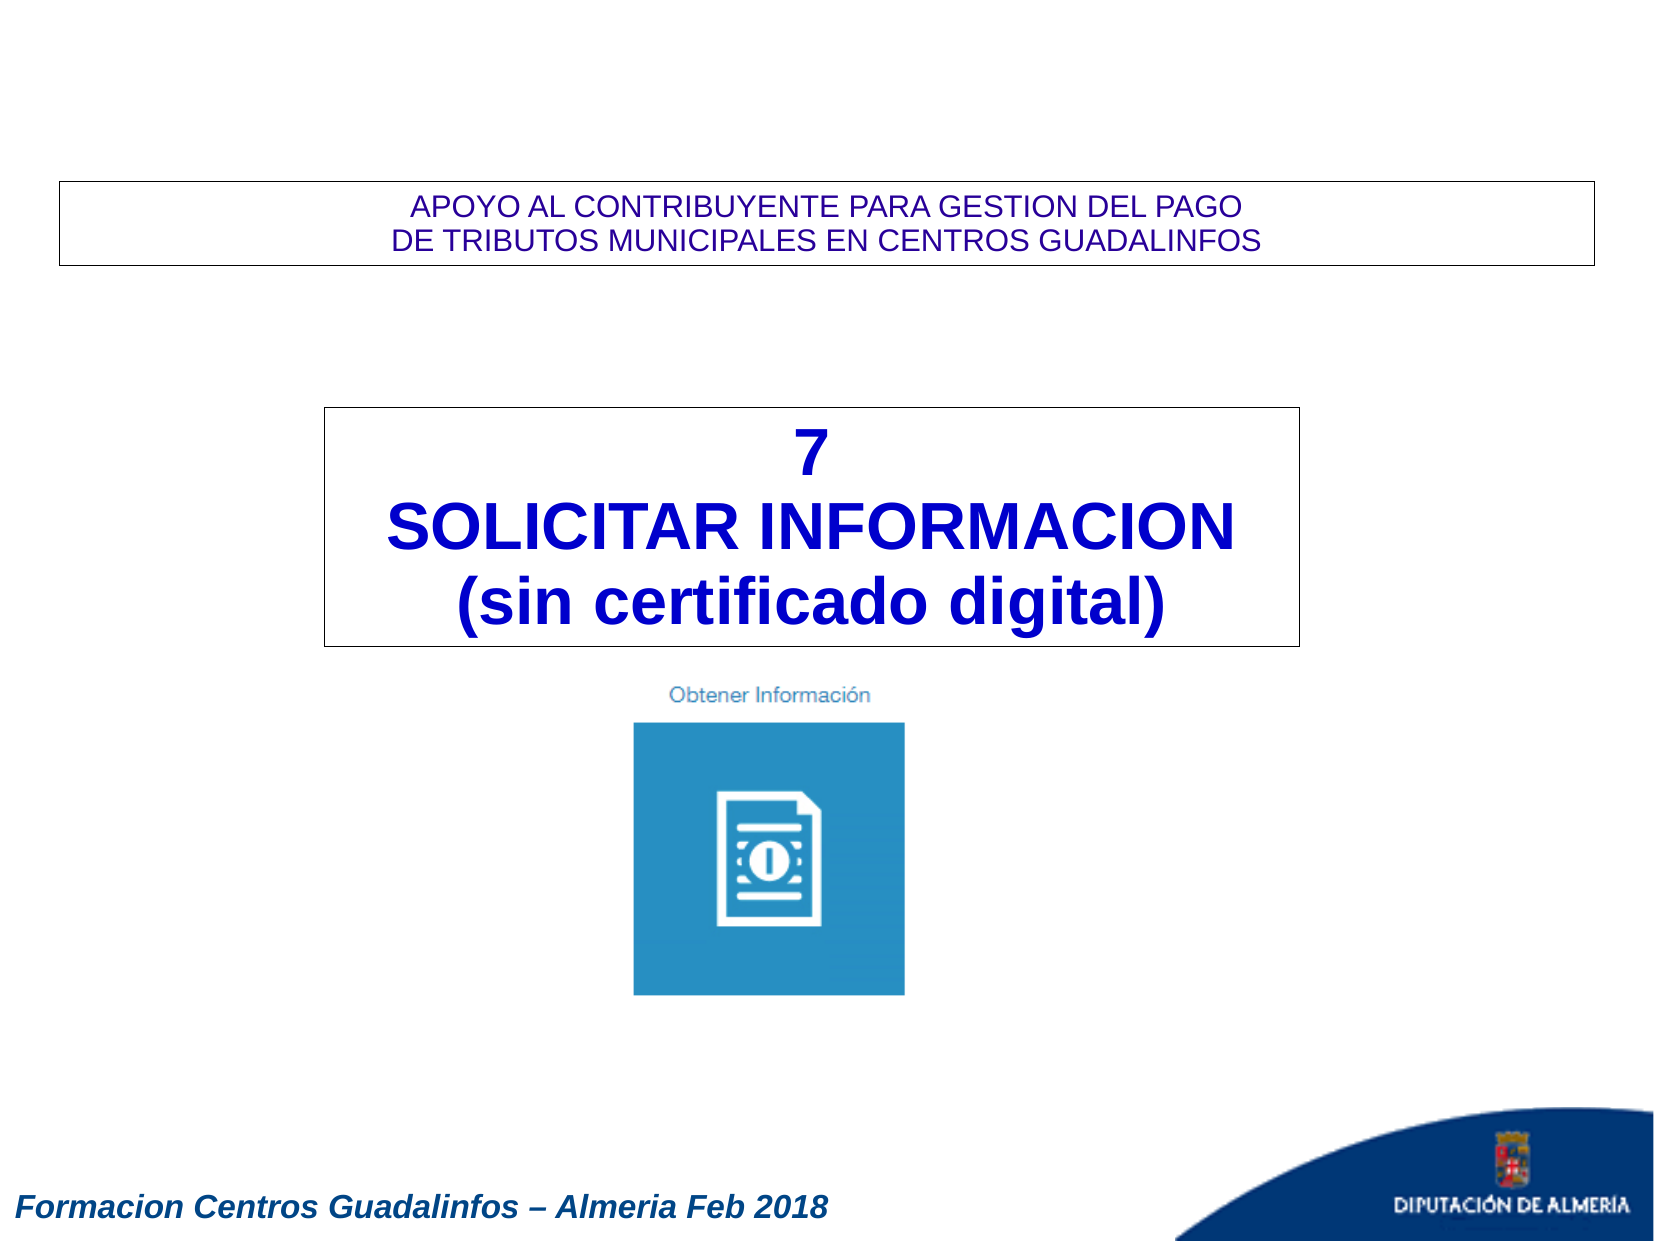

APOYO AL CONTRIBUYENTE PARA GESTION DEL PAGO
DE TRIBUTOS MUNICIPALES EN CENTROS GUADALINFOS
7
SOLICITAR INFORMACION
(sin certificado digital)
Formacion Centros Guadalinfos – Almeria Feb 2018